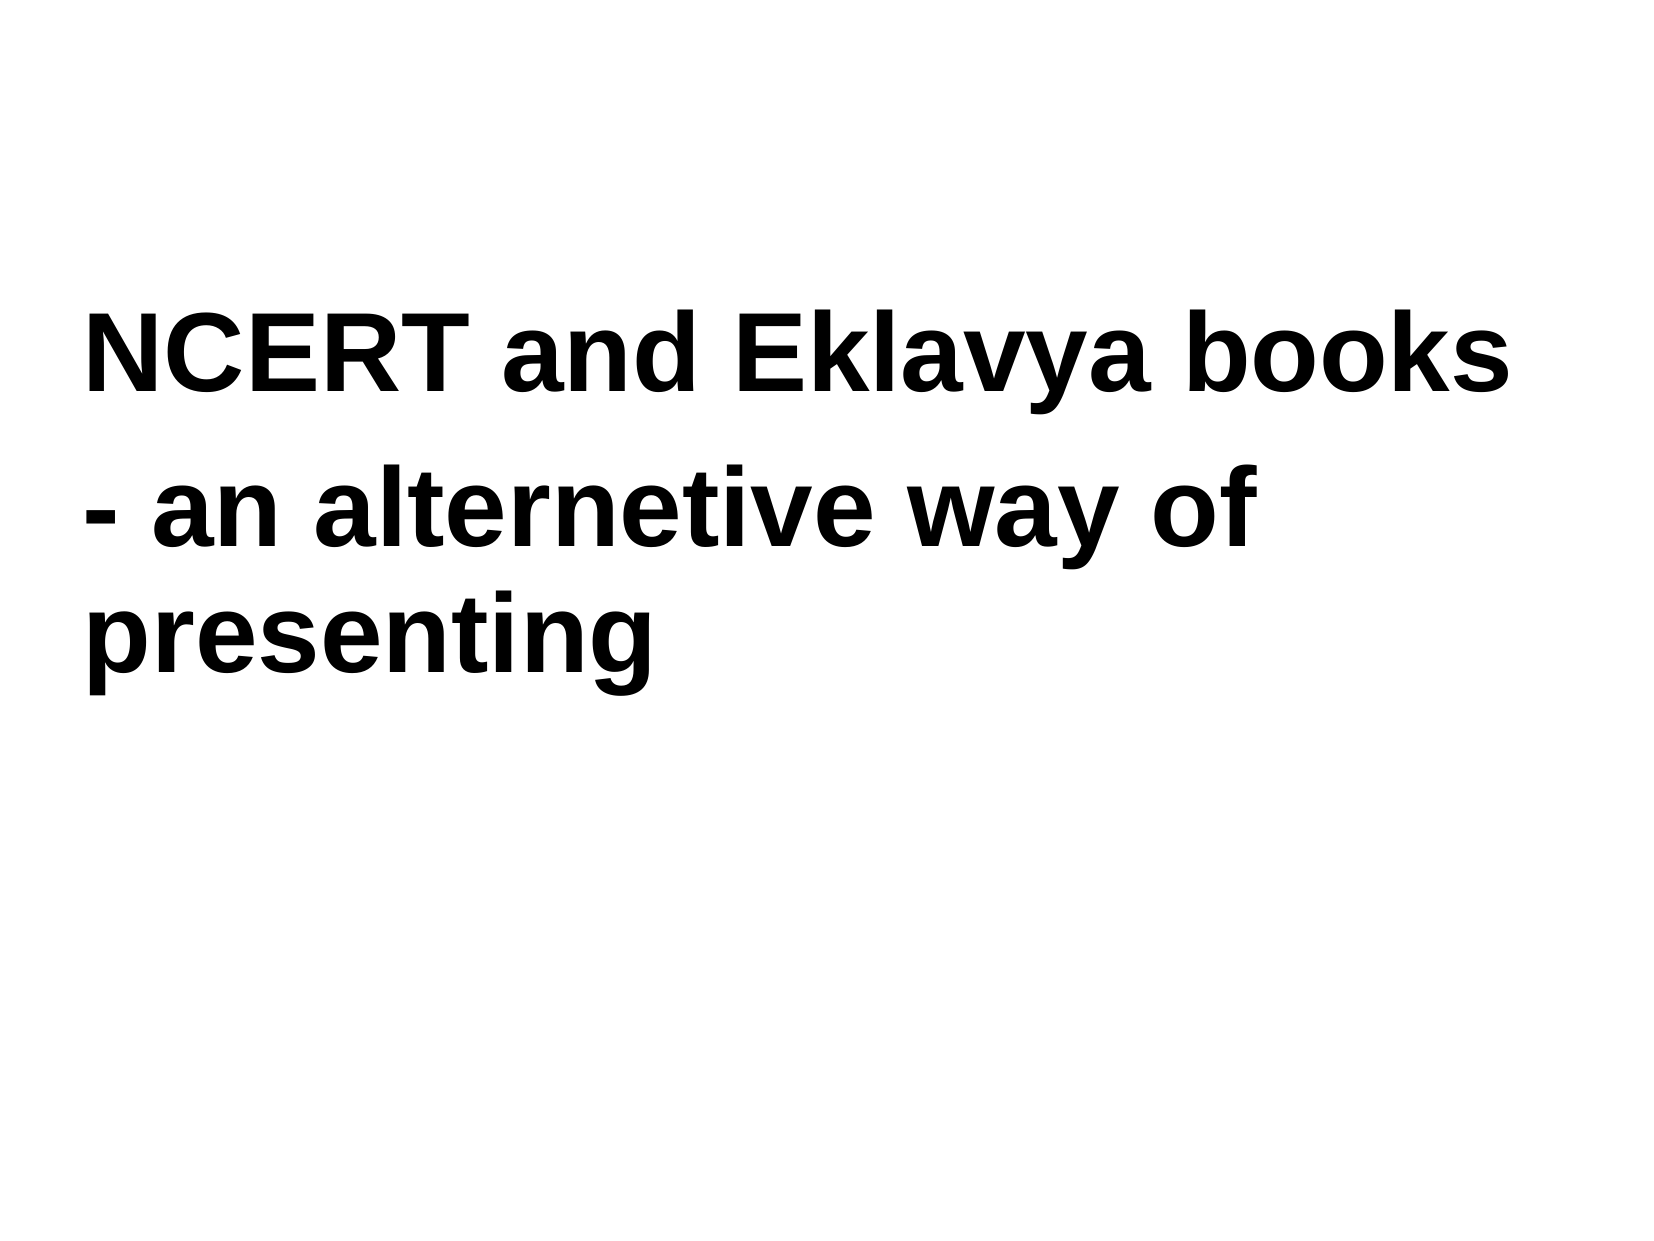

#
NCERT and Eklavya books
- an alternetive way of presenting